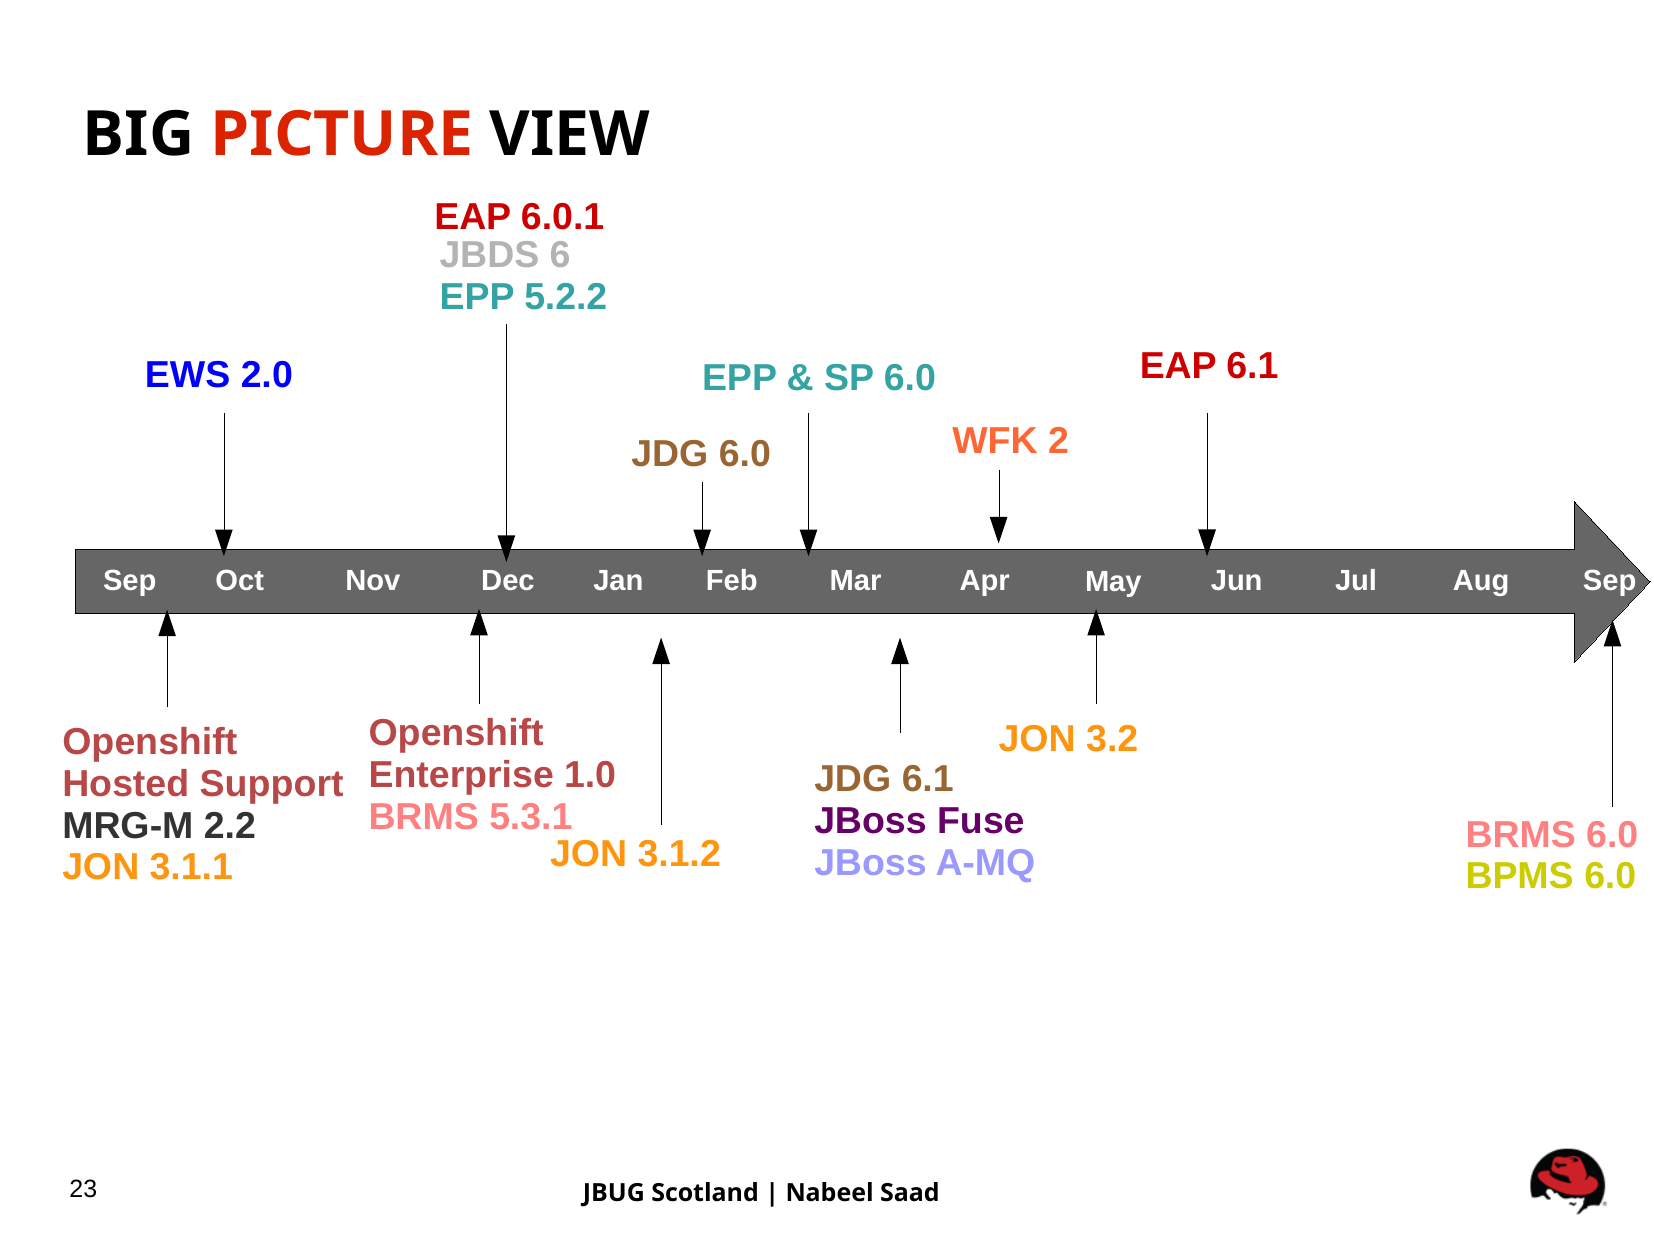

# BIG PICTURE VIEW
EAP 6.0.1
JBDS 6
EPP 5.2.2
EAP 6.1
EWS 2.0
EPP & SP 6.0
WFK 2
JDG 6.0
Jun
Jul
Aug
Sep
Sep
Oct
Nov
Feb
Mar
Apr
Dec
Jan
May
Openshift
Enterprise 1.0
BRMS 5.3.1
JON 3.2
Openshift
Hosted Support
MRG-M 2.2
JON 3.1.1
JDG 6.1
JBoss Fuse
JBoss A-MQ
BRMS 6.0
BPMS 6.0
JON 3.1.2